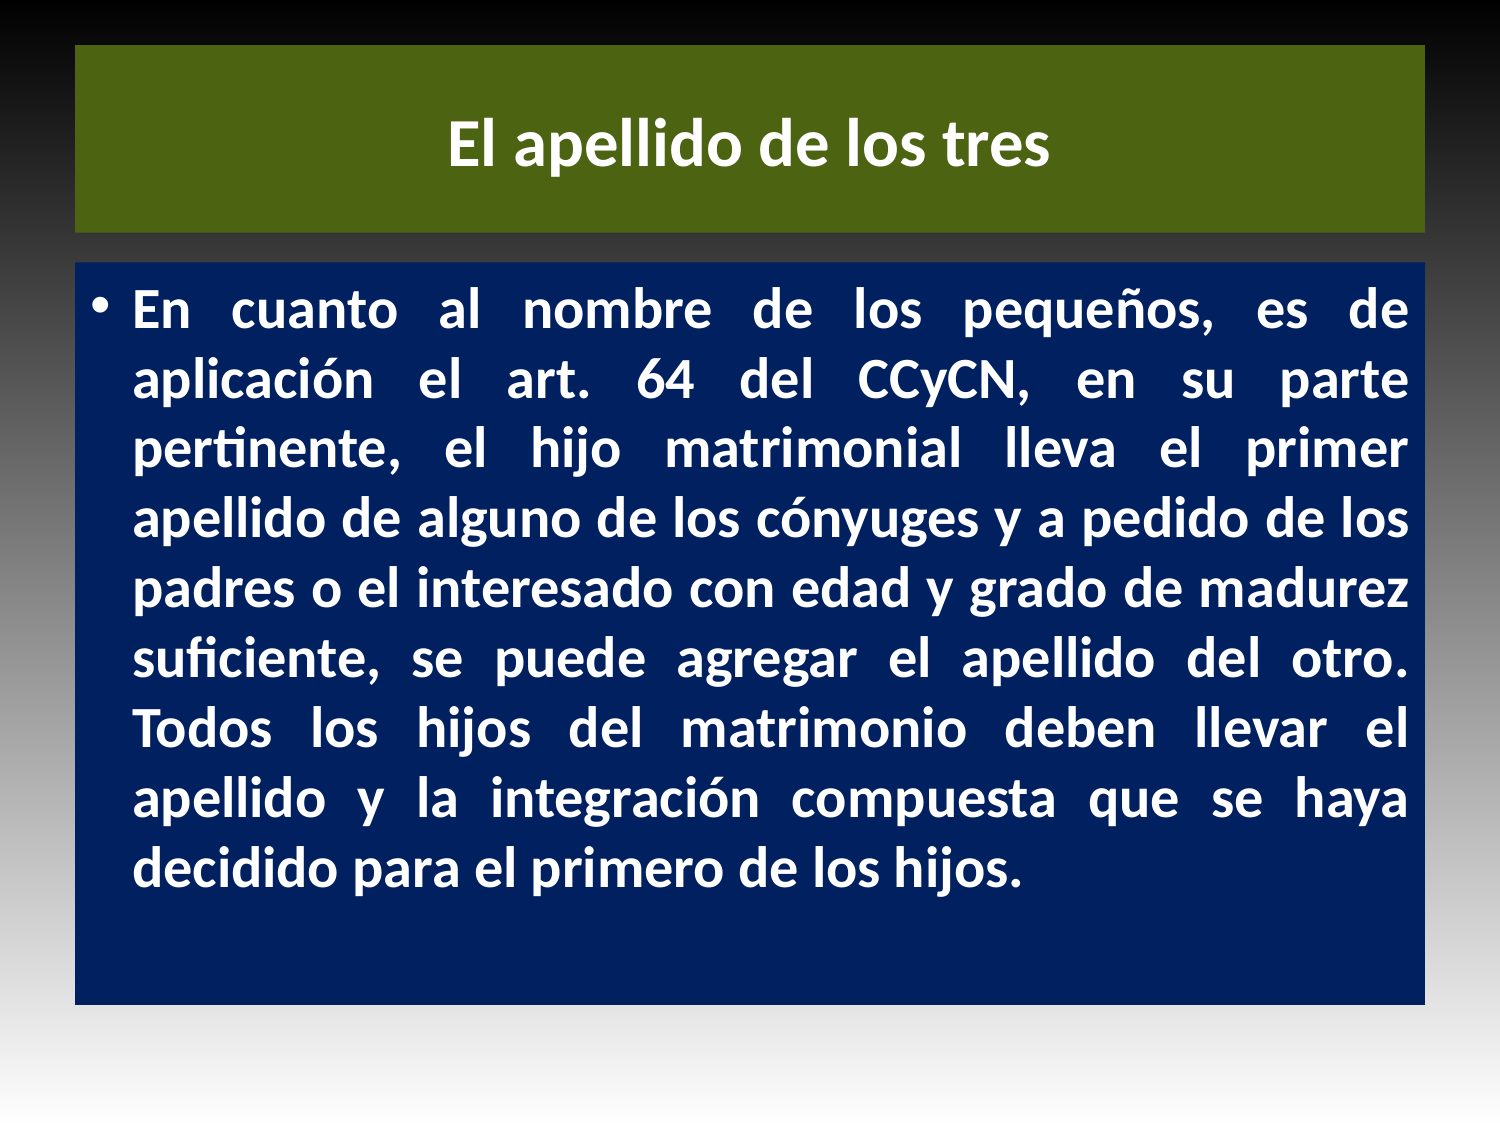

# El apellido de los tres
En cuanto al nombre de los pequeños, es de aplicación el art. 64 del CCyCN, en su parte pertinente, el hijo matrimonial lleva el primer apellido de alguno de los cónyuges y a pedido de los padres o el interesado con edad y grado de madurez suficiente, se puede agregar el apellido del otro. Todos los hijos del matrimonio deben llevar el apellido y la integración compuesta que se haya decidido para el primero de los hijos.